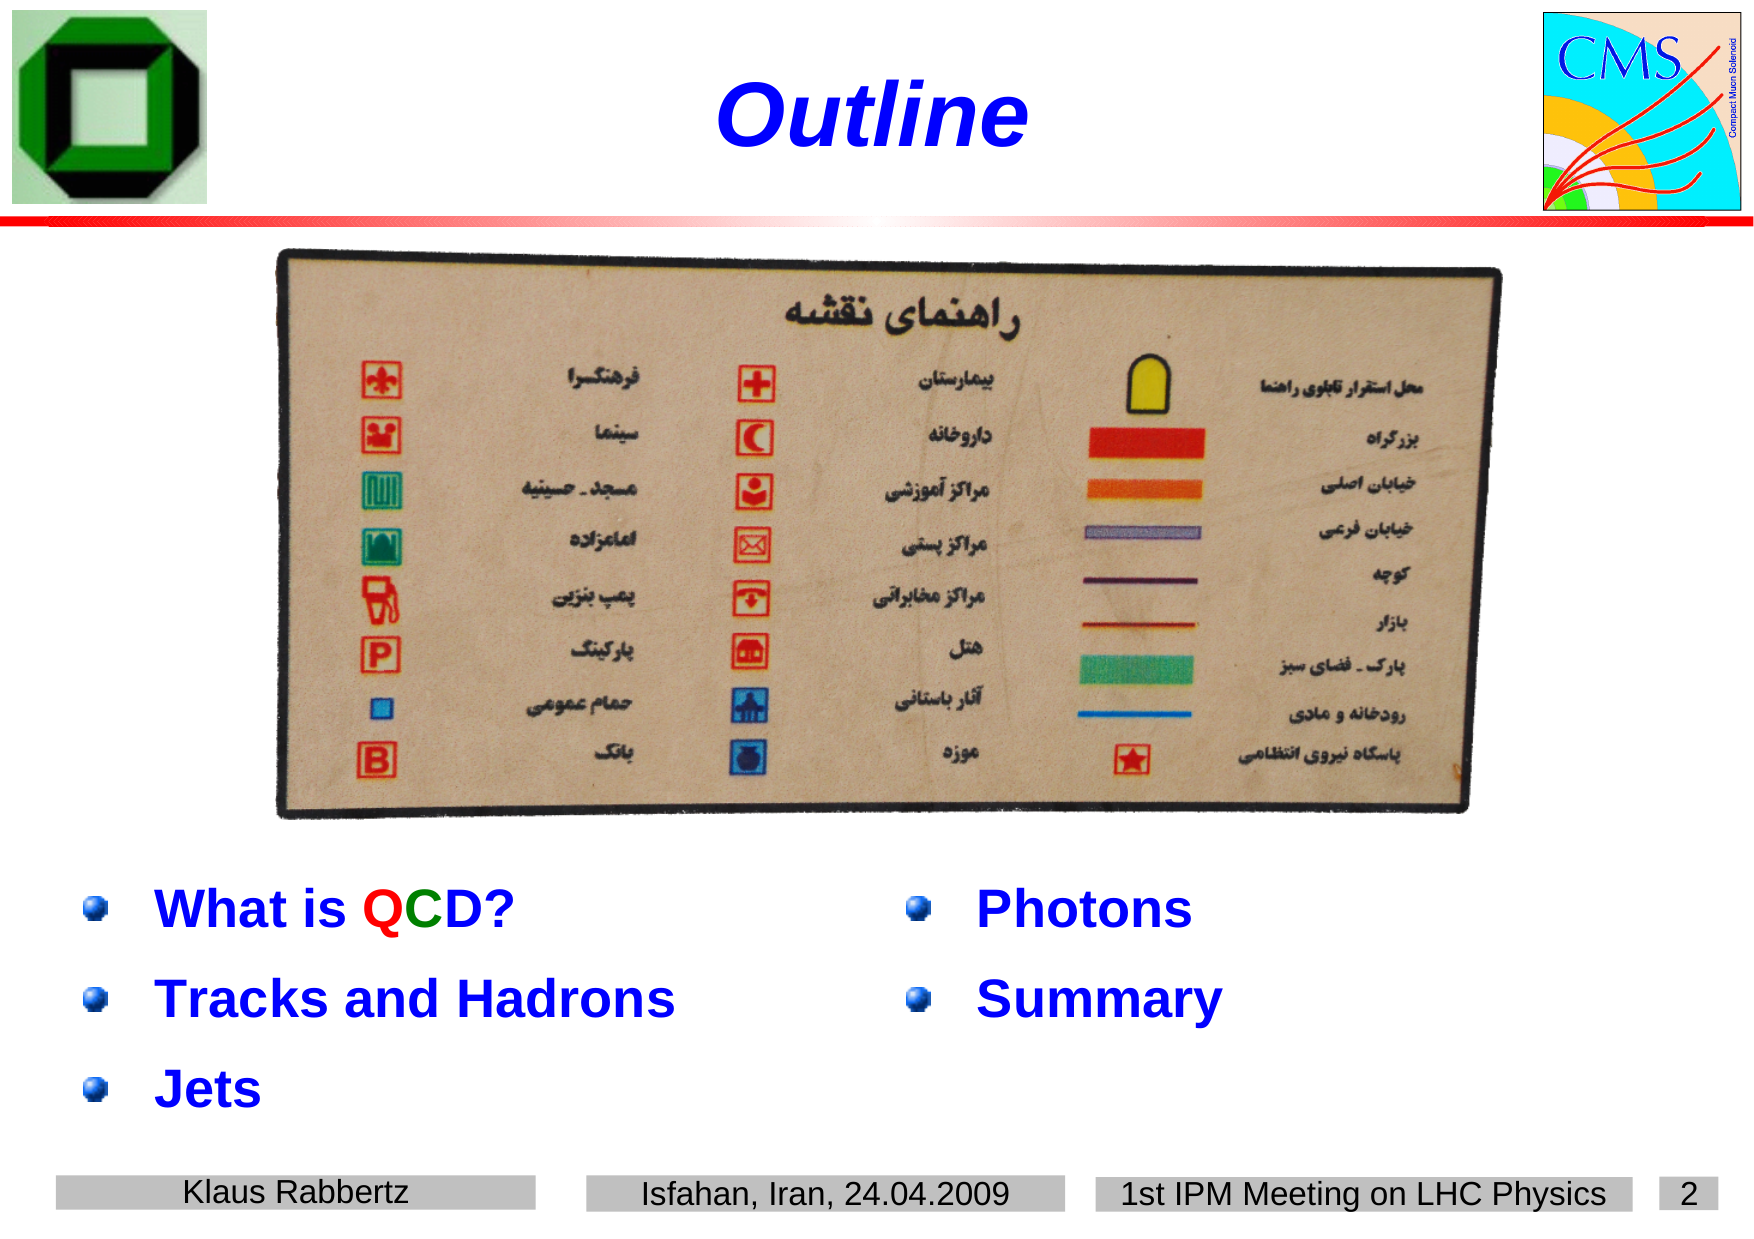

# Outline
What is QCD?
Tracks and Hadrons
Jets
Photons
Summary